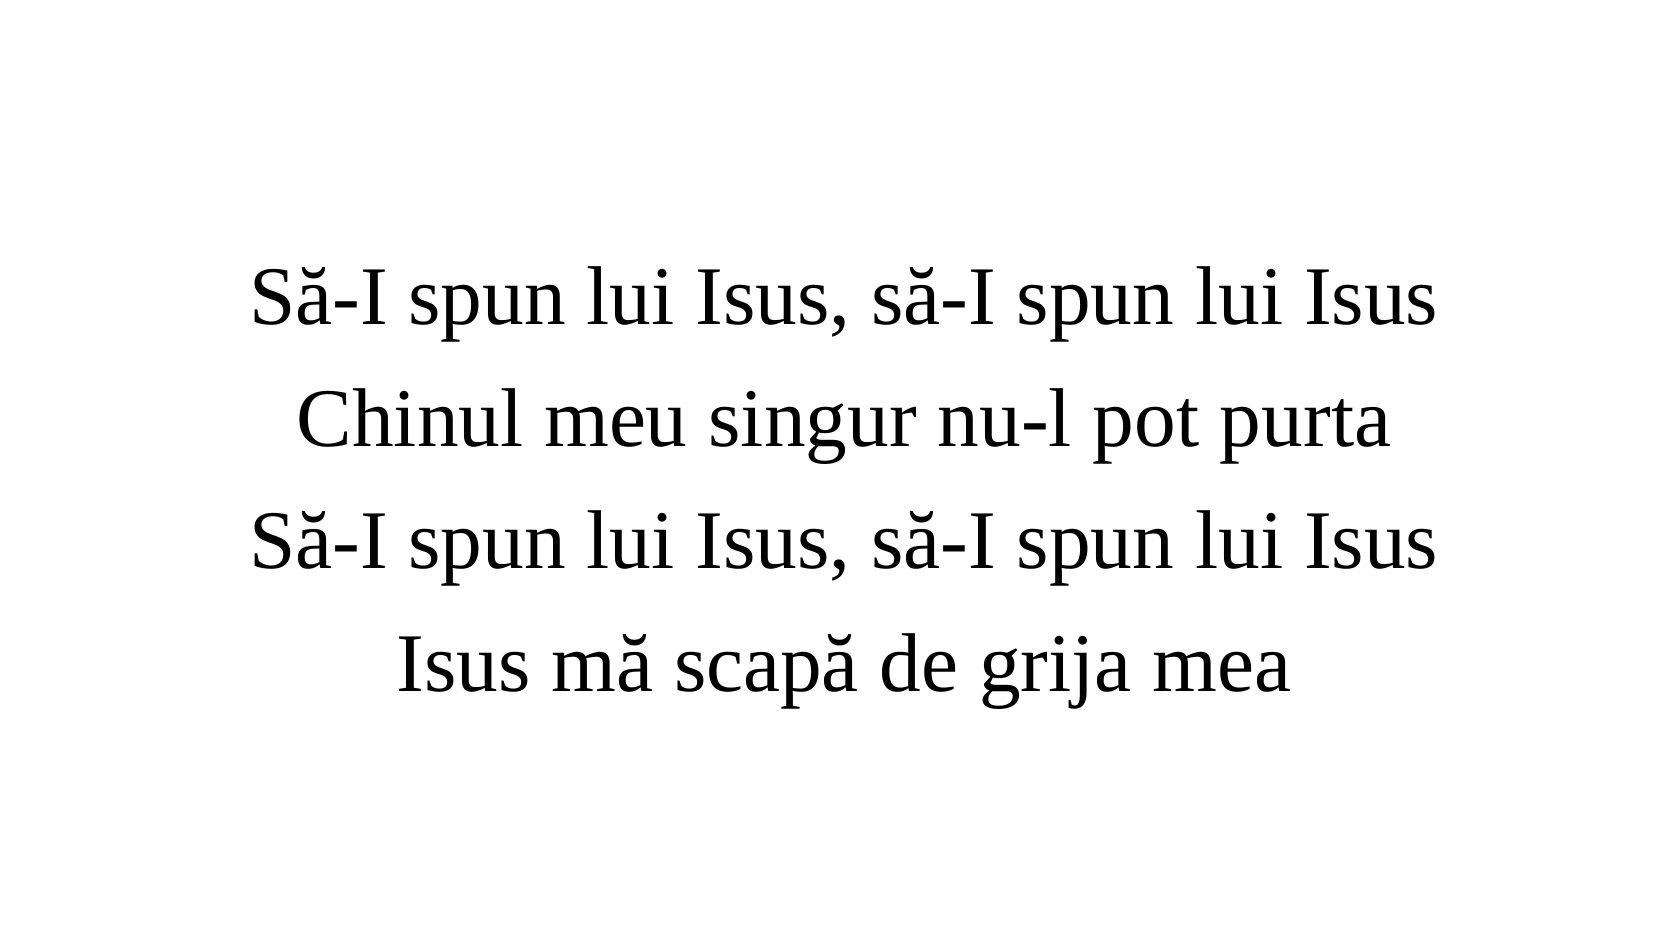

# Să-I spun lui Isus, să-I spun lui Isus
Chinul meu singur nu-l pot purta
Să-I spun lui Isus, să-I spun lui Isus
Isus mă scapă de grija mea